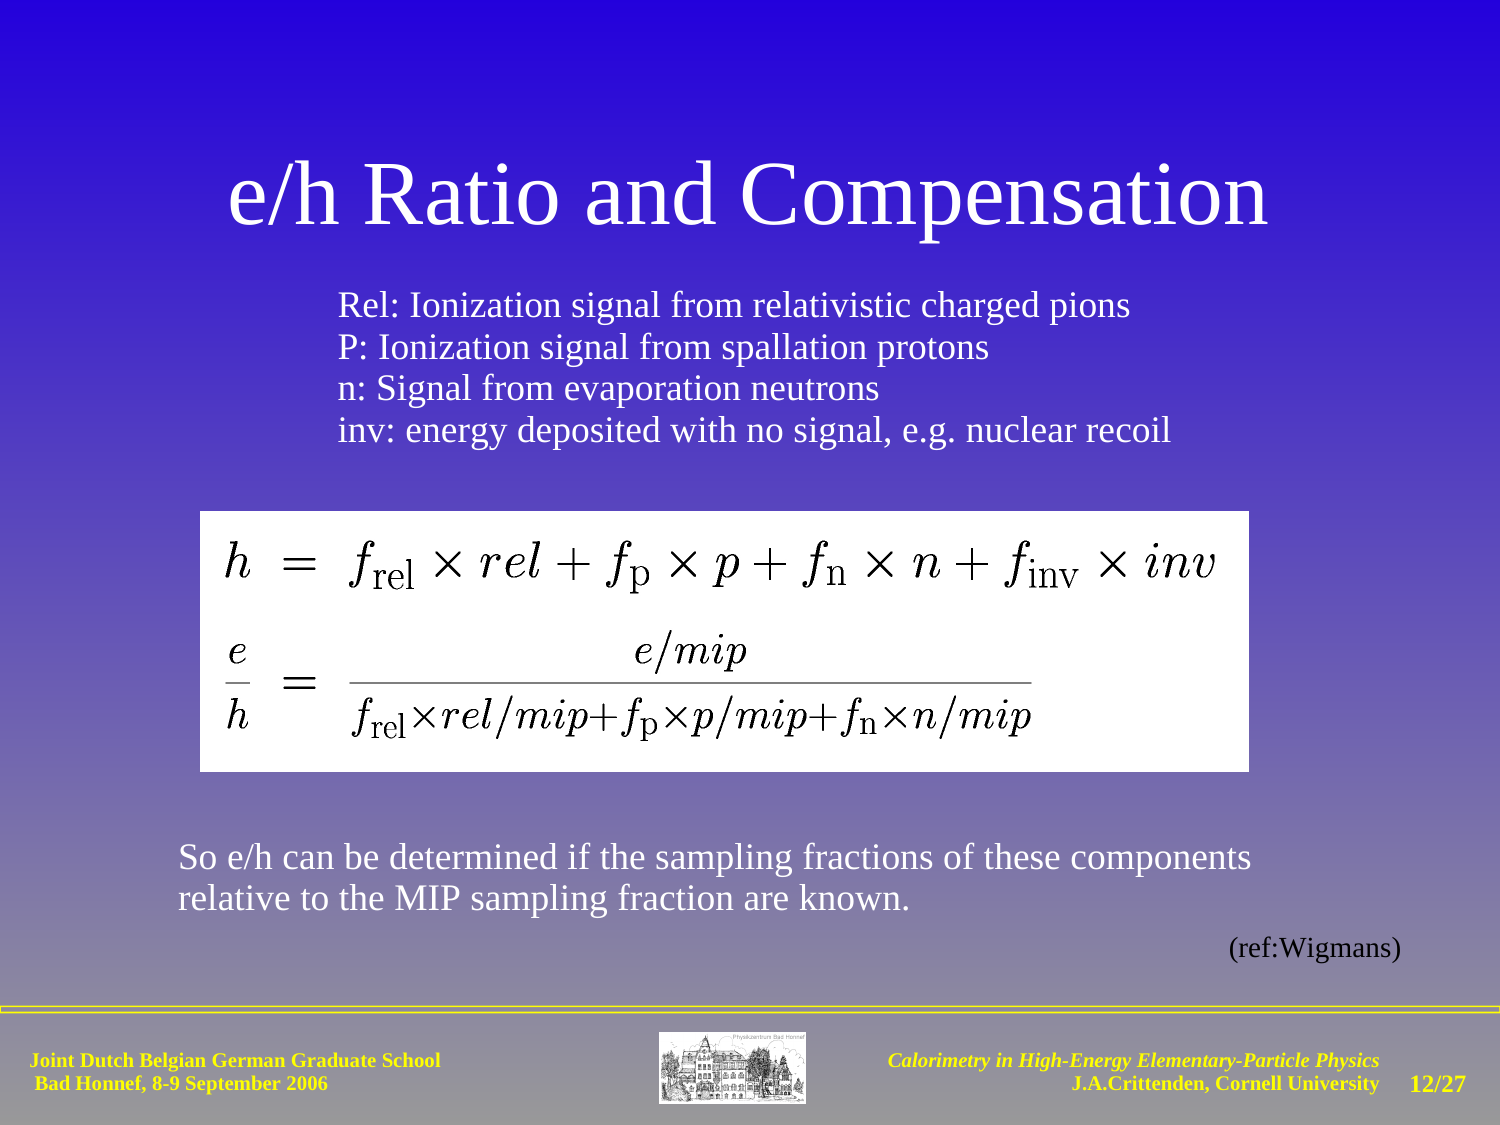

# e/h Ratio and Compensation
Rel: Ionization signal from relativistic charged pions
P: Ionization signal from spallation protons
n: Signal from evaporation neutrons
inv: energy deposited with no signal, e.g. nuclear recoil
So e/h can be determined if the sampling fractions of these components
relative to the MIP sampling fraction are known.
(ref:Wigmans)